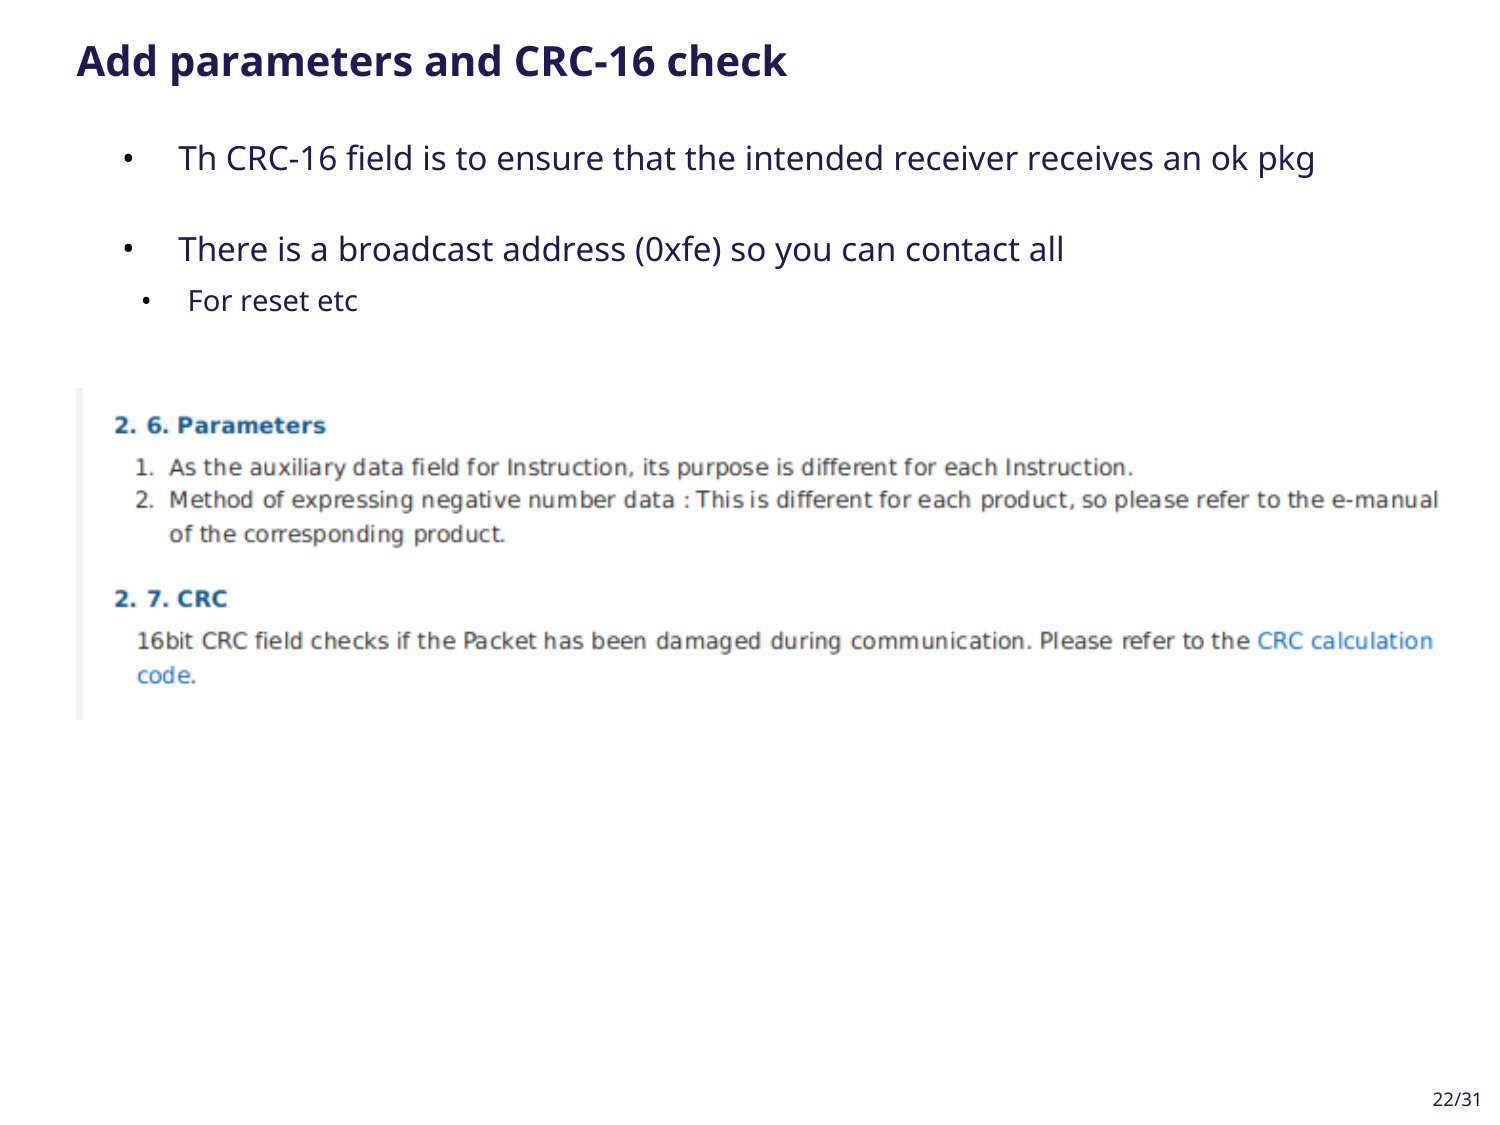

# Add parameters and CRC-16 check
Th CRC-16 field is to ensure that the intended receiver receives an ok pkg
There is a broadcast address (0xfe) so you can contact all
For reset etc